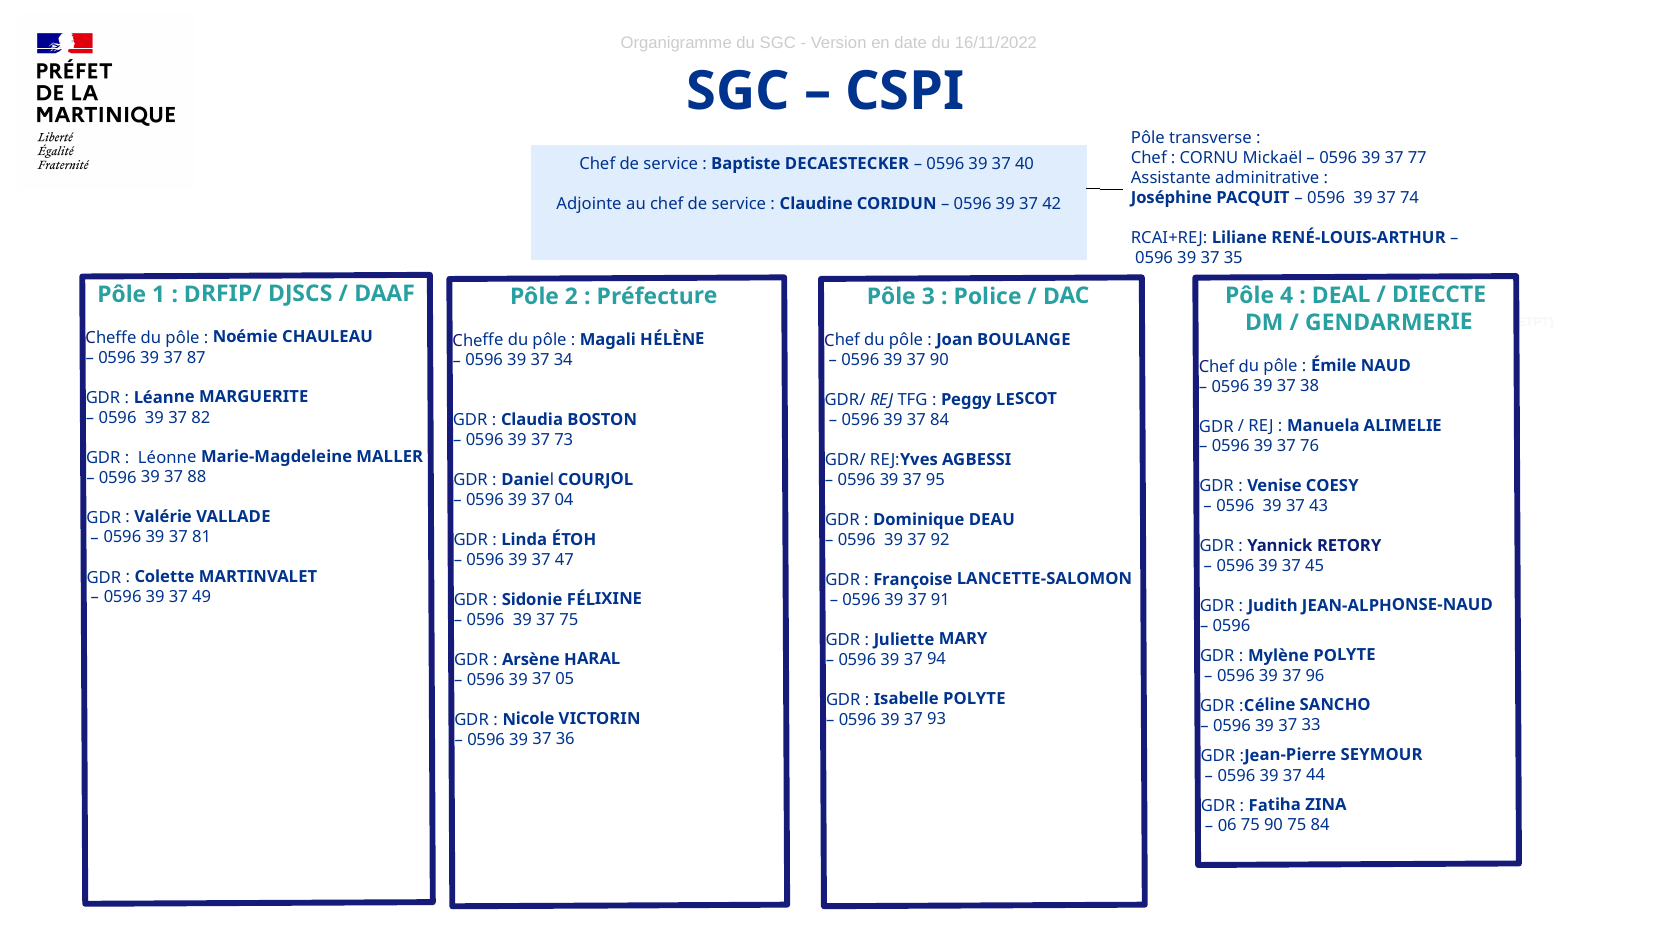

Organigramme du SGC - Version en date du 16/11/2022
SGC – CSPI
Pôle transverse :
Chef : CORNU Mickaël – 0596 39 37 77
Assistante adminitrative :
Joséphine PACQUIT – 0596 39 37 74
RCAI+REJ: Liliane RENÉ-LOUIS-ARTHUR –
 0596 39 37 35
Chef de service : Baptiste DECAESTECKER – 0596 39 37 40
Adjointe au chef de service : Claudine CORIDUN – 0596 39 37 42
Pôle 1 : DRFIP/ DJSCS / DAAF
Cheffe du pôle : Noémie CHAULEAU
– 0596 39 37 87
GDR : Léanne MARGUERITE
– 0596 39 37 82
GDR : Léonne Marie-Magdeleine MALLER
– 0596 39 37 88
GDR : Valérie VALLADE
 – 0596 39 37 81
GDR : Colette MARTINVALET
 – 0596 39 37 49
Pôle 4 : DEAL / DIECCTE
 DM / GENDARMERIE
Chef du pôle : Émile NAUD
– 0596 39 37 38
GDR / REJ : Manuela ALIMELIE
– 0596 39 37 76
GDR : Venise COESY
 – 0596 39 37 43
GDR : Yannick RETORY
 – 0596 39 37 45
GDR : Judith JEAN-ALPHONSE-NAUD
– 0596
GDR : Mylène POLYTE
 – 0596 39 37 96
GDR :Céline SANCHO
– 0596 39 37 33
GDR :Jean-Pierre SEYMOUR
 – 0596 39 37 44
GDR : Fatiha ZINA
 – 06 75 90 75 84
Pôle 3 : Police / DAC
Chef du pôle : Joan BOULANGE
 – 0596 39 37 90
GDR/ REJ TFG : Peggy LESCOT
 – 0596 39 37 84
GDR/ REJ:Yves AGBESSI
– 0596 39 37 95
GDR : Dominique DEAU
– 0596 39 37 92
GDR : Françoise LANCETTE-SALOMON
 – 0596 39 37 91
GDR : Juliette MARY
– 0596 39 37 94
GDR : Isabelle POLYTE
– 0596 39 37 93
Pôle 2 : Préfecture
Cheffe du pôle : Magali HÉLÈNE
– 0596 39 37 34
GDR : Claudia BOSTON
– 0596 39 37 73
GDR : Daniel COURJOL
– 0596 39 37 04
GDR : Linda ÉTOH
– 0596 39 37 47
GDR : Sidonie FÉLIXINE
– 0596 39 37 75
GDR : Arsène HARAL
– 0596 39 37 05
GDR : Nicole VICTORIN
– 0596 39 37 36
(4 ETPT)